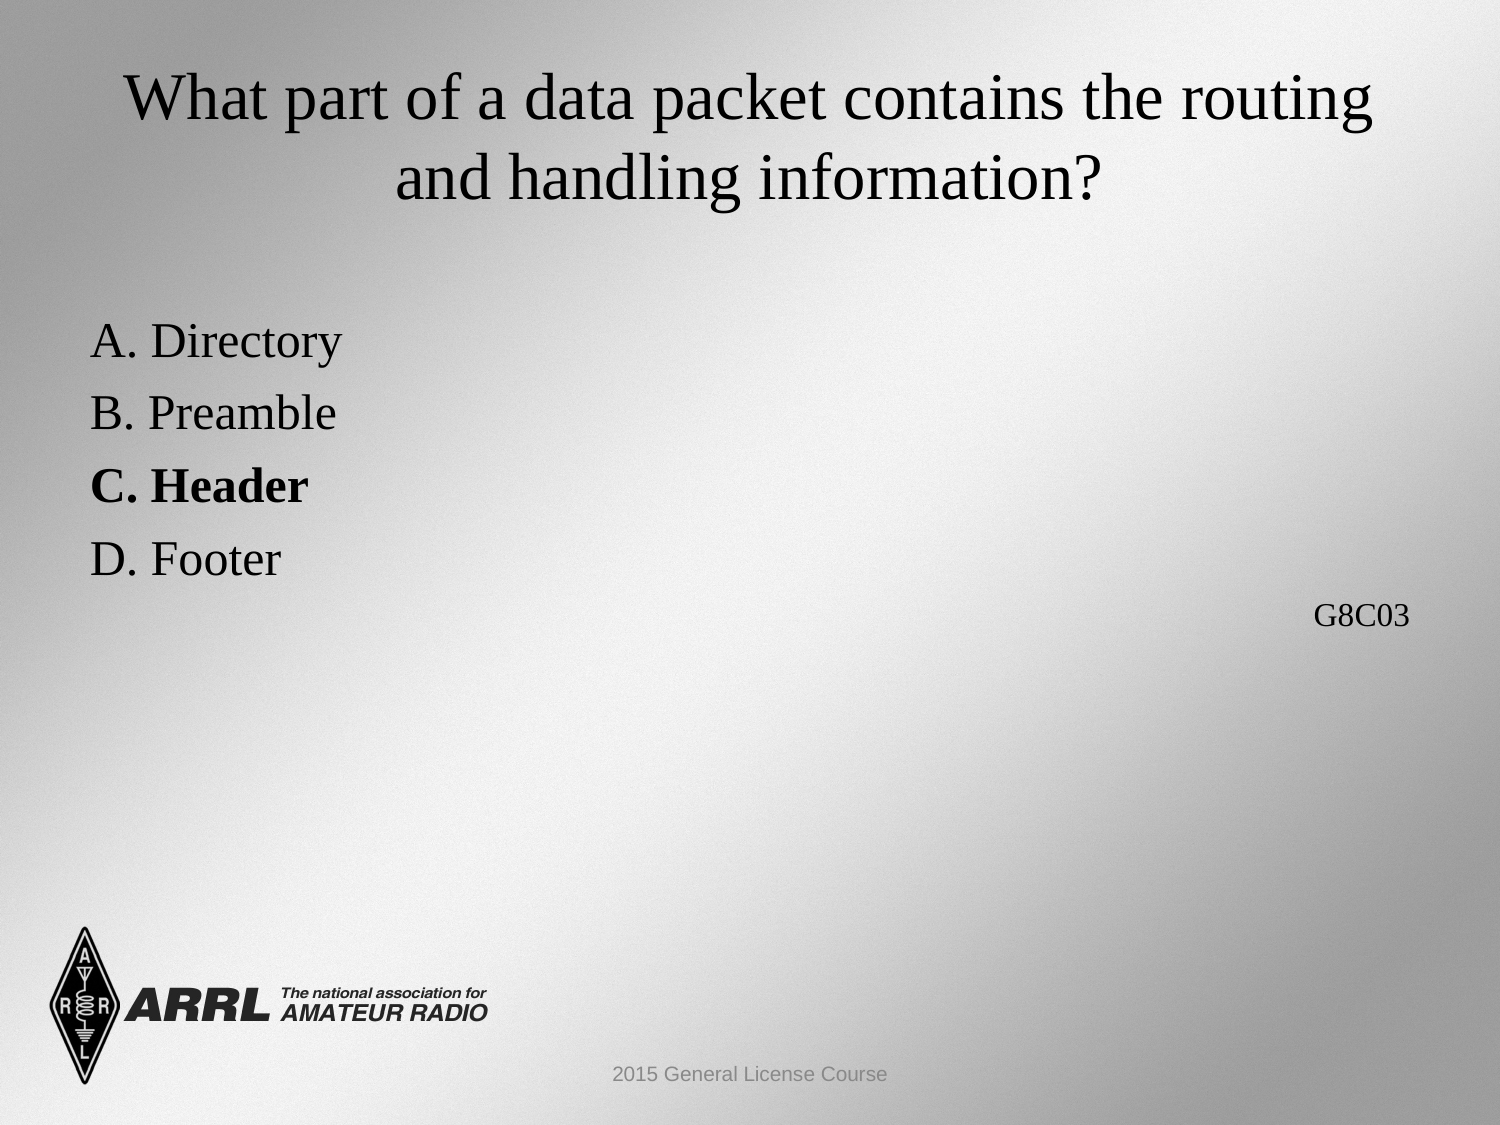

# What part of a data packet contains the routing and handling information?
A. Directory
B. Preamble
C. Header
D. Footer
 G8C03
2015 General License Course